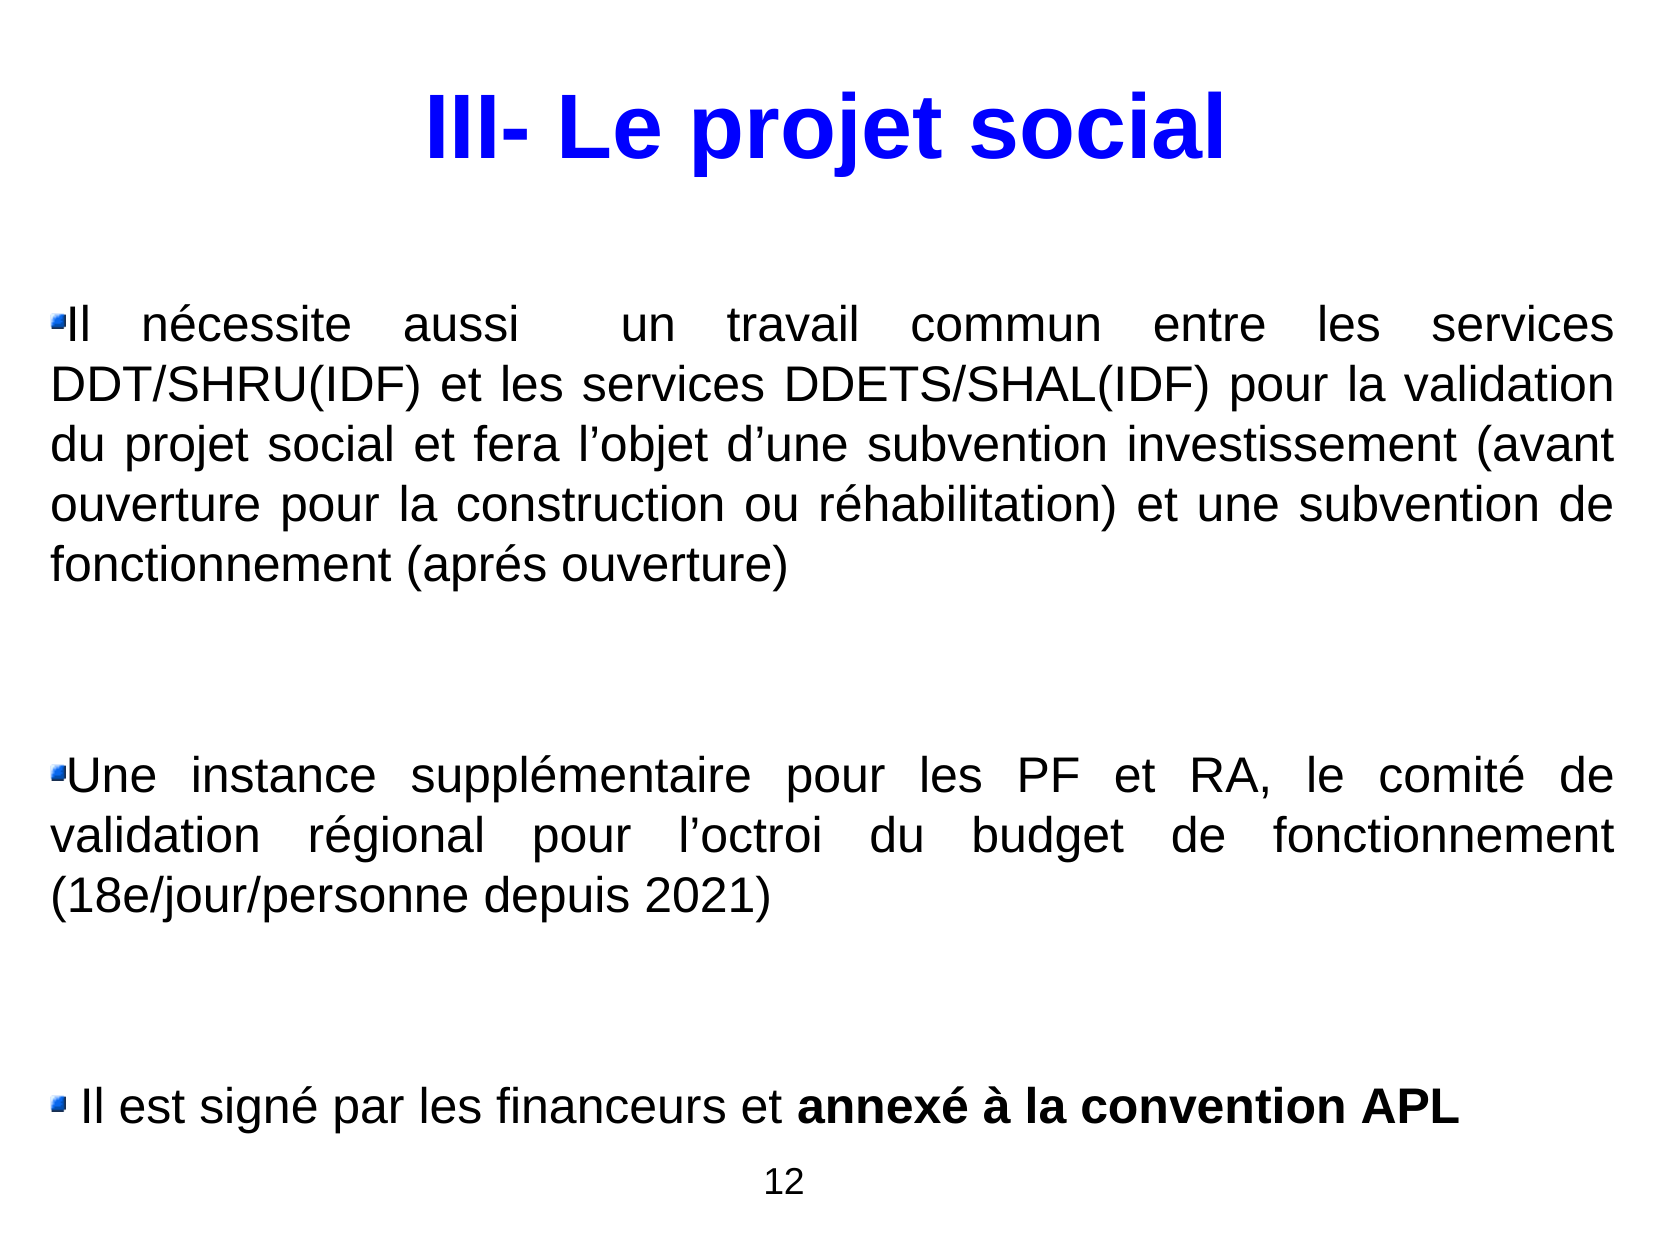

# III- Le projet social
Il nécessite aussi un travail commun entre les services DDT/SHRU(IDF) et les services DDETS/SHAL(IDF) pour la validation du projet social et fera l’objet d’une subvention investissement (avant ouverture pour la construction ou réhabilitation) et une subvention de fonctionnement (aprés ouverture)
Une instance supplémentaire pour les PF et RA, le comité de validation régional pour l’octroi du budget de fonctionnement (18e/jour/personne depuis 2021)
 Il est signé par les financeurs et annexé à la convention APL